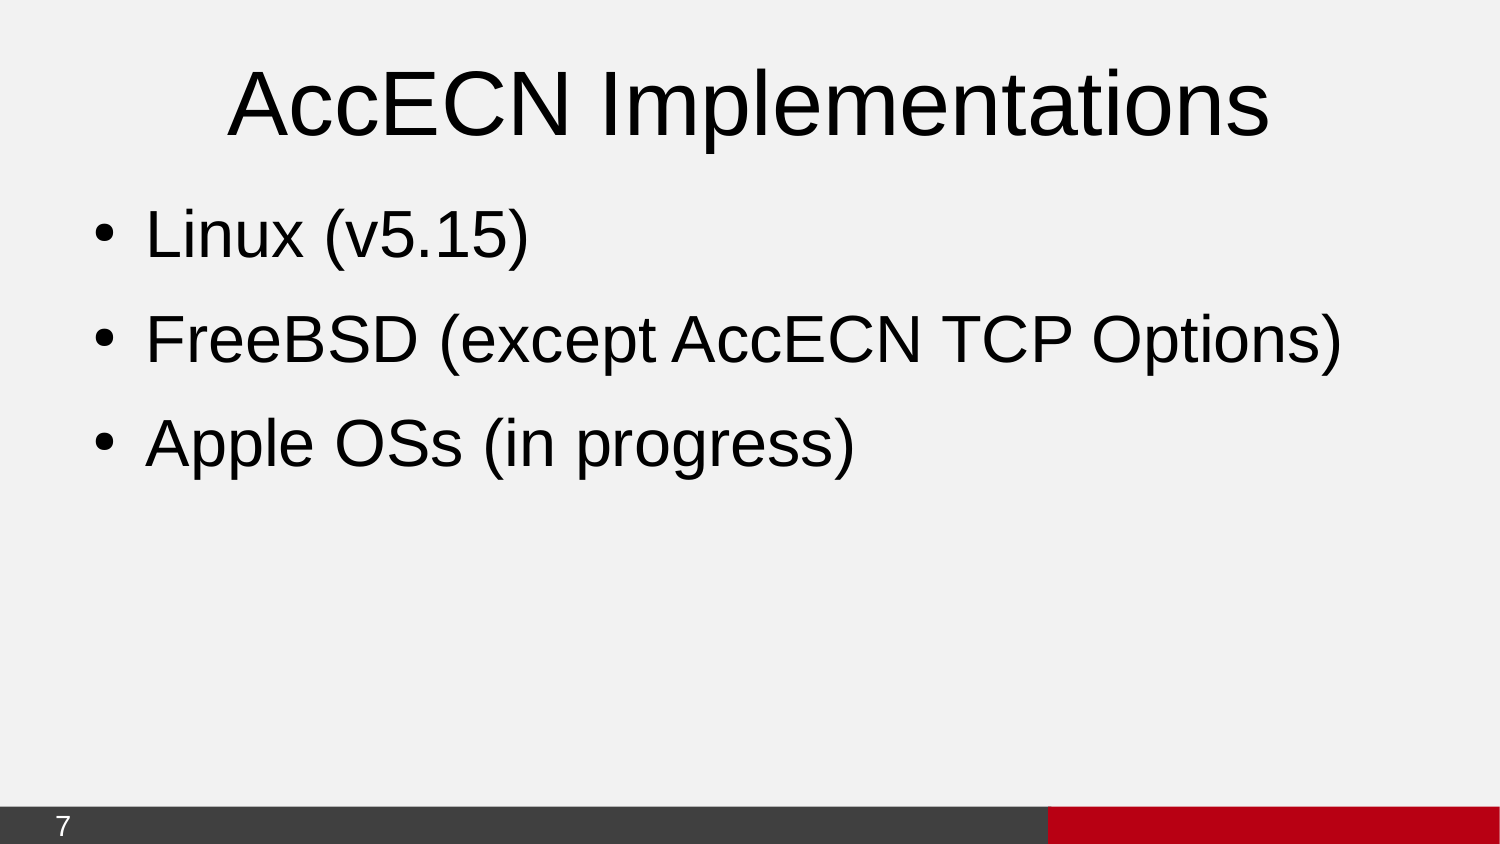

# AccECN Implementations
Linux (v5.15)
FreeBSD (except AccECN TCP Options)
Apple OSs (in progress)
7